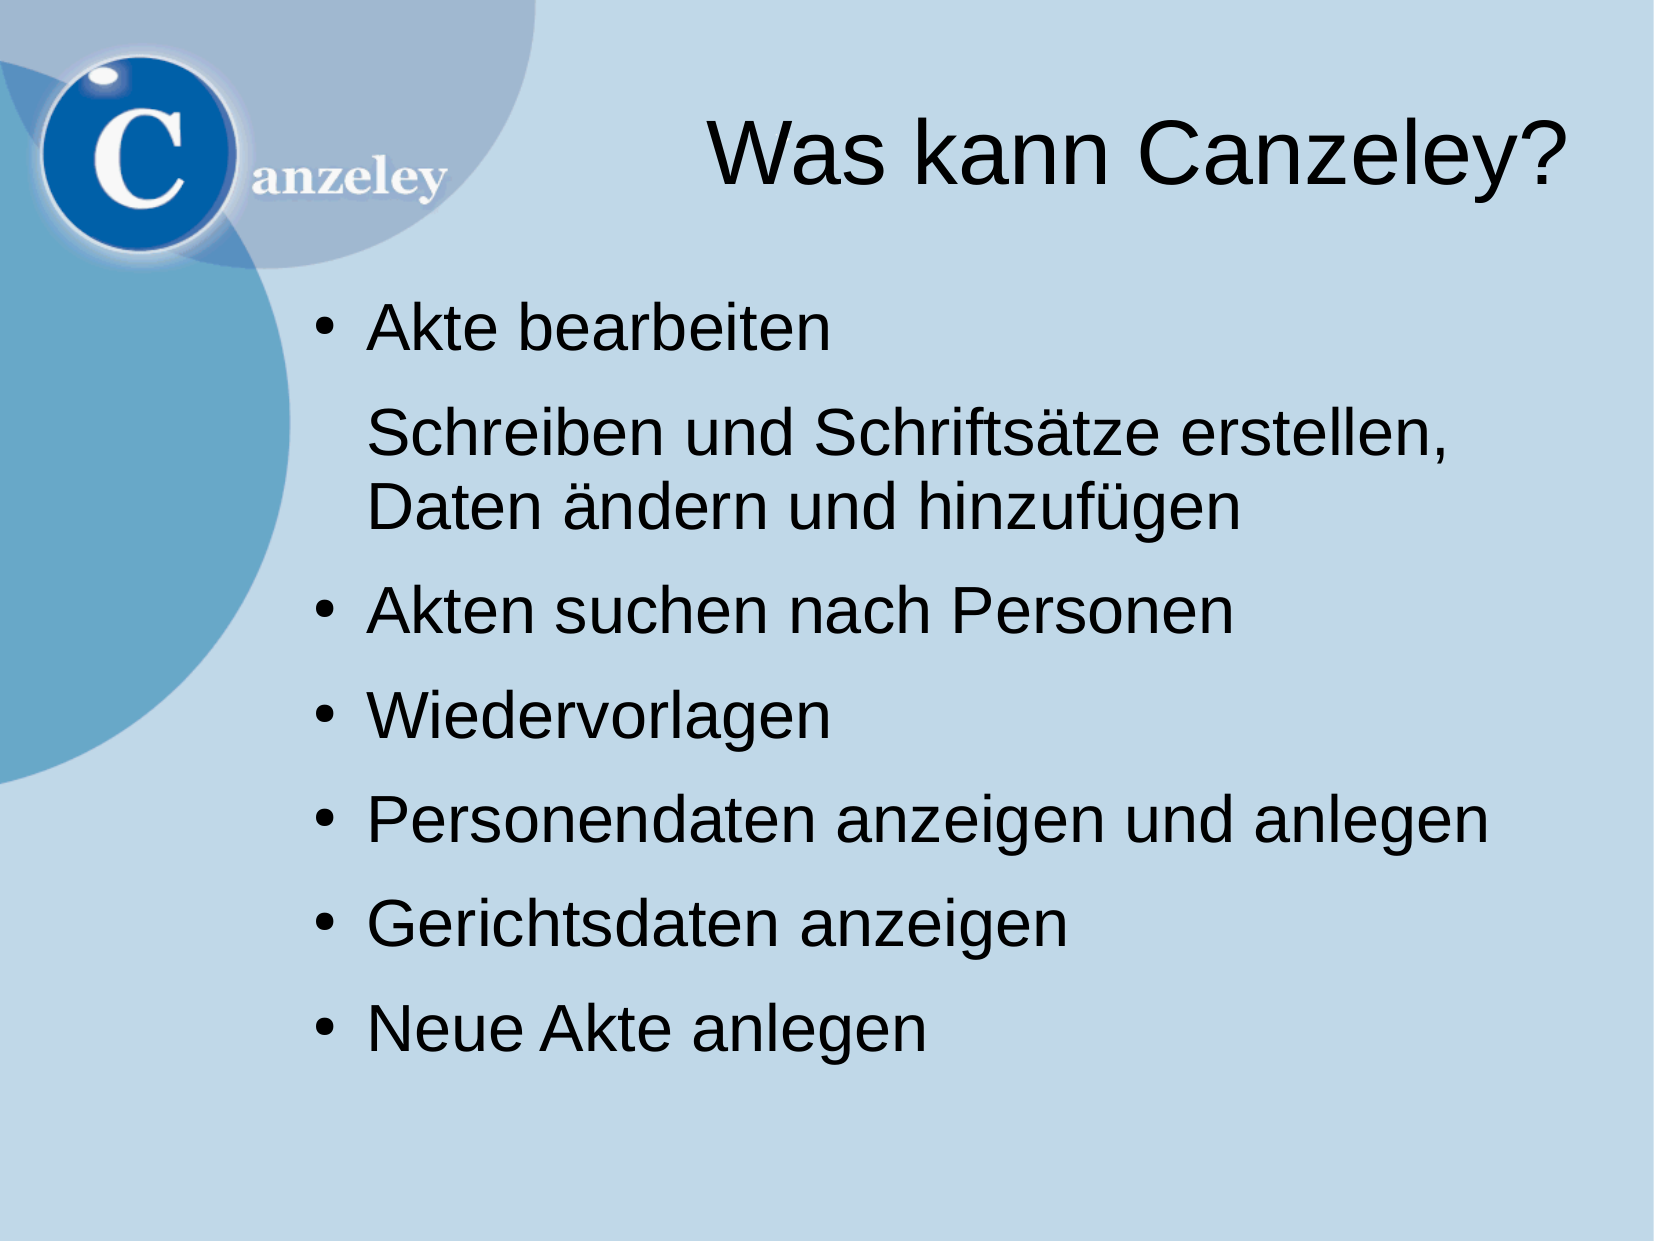

# Was kann Canzeley?
Akte bearbeiten
Schreiben und Schriftsätze erstellen, Daten ändern und hinzufügen
Akten suchen nach Personen
Wiedervorlagen
Personendaten anzeigen und anlegen
Gerichtsdaten anzeigen
Neue Akte anlegen